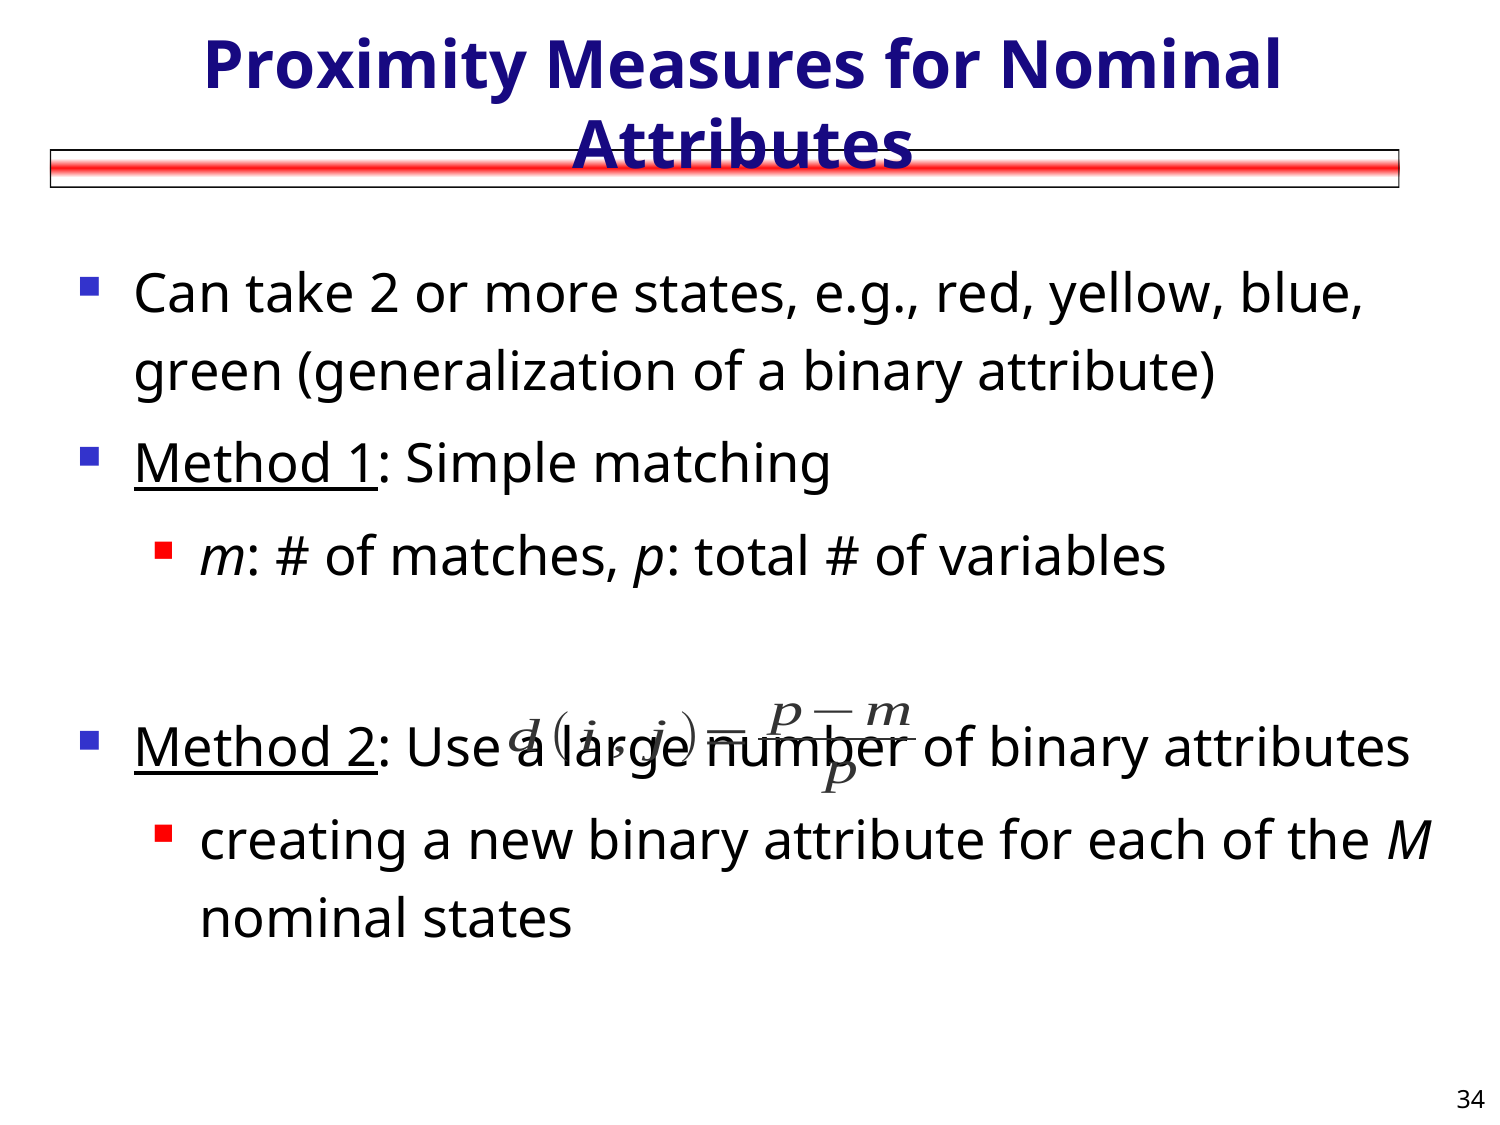

# Proximity Measures for Nominal Attributes
Can take 2 or more states, e.g., red, yellow, blue, green (generalization of a binary attribute)
Method 1: Simple matching
m: # of matches, p: total # of variables
Method 2: Use a large number of binary attributes
creating a new binary attribute for each of the M nominal states